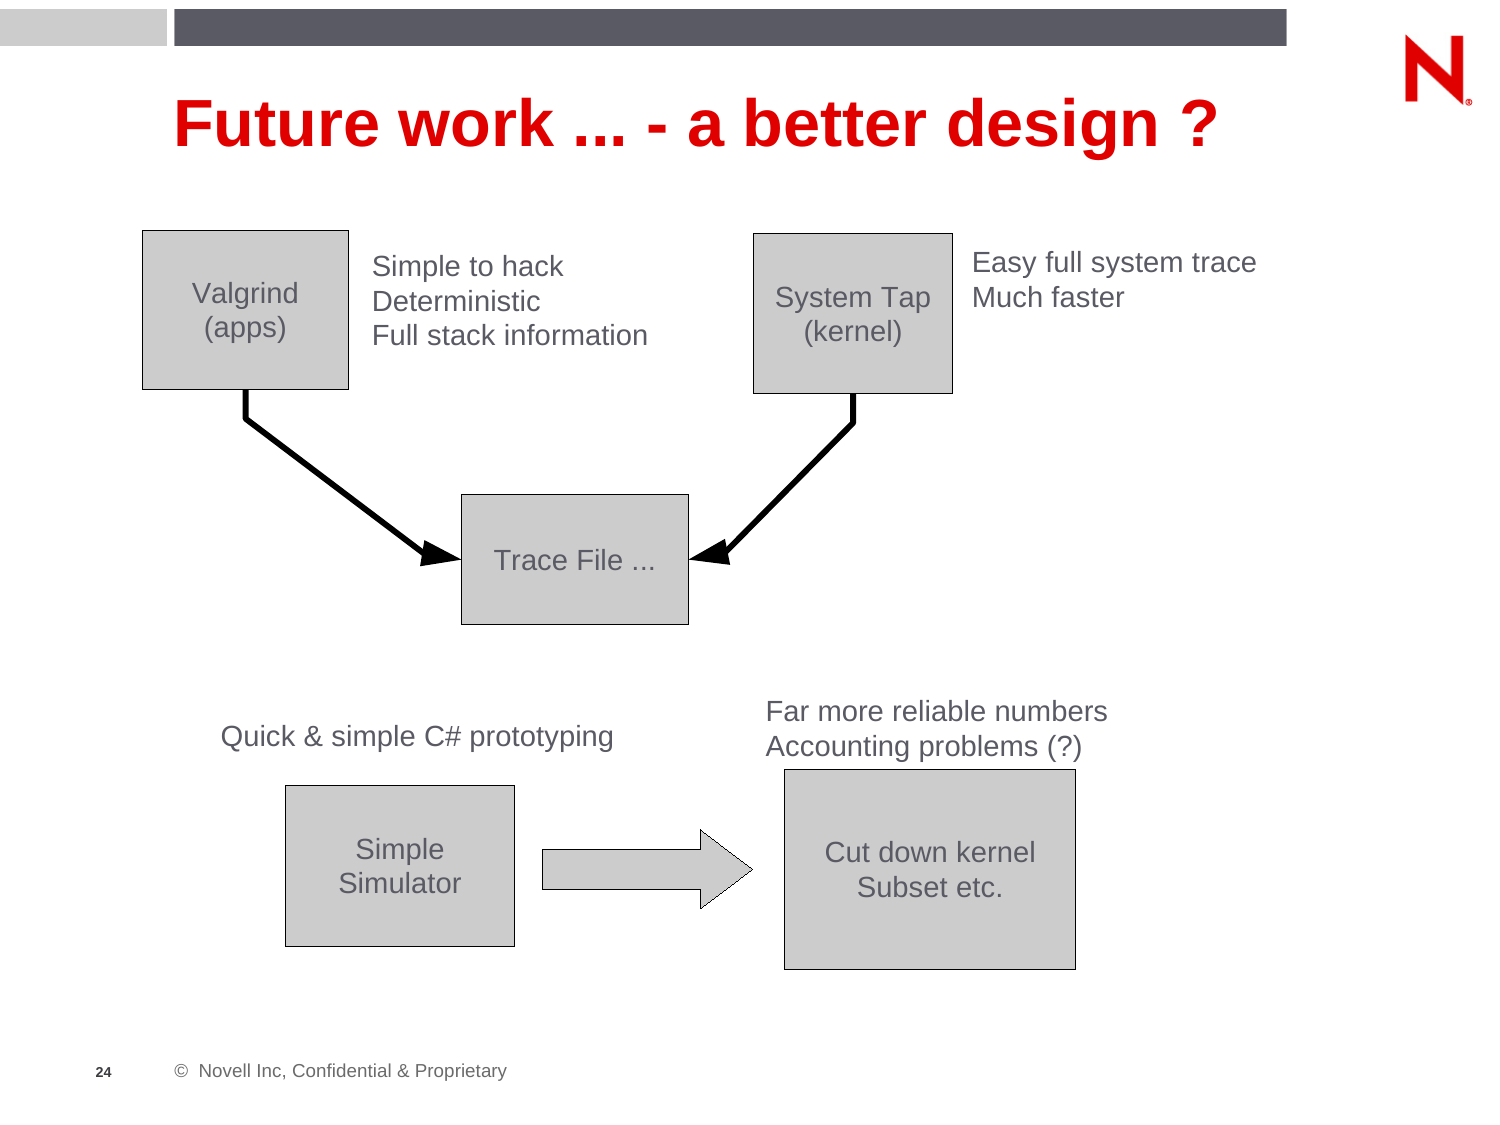

# Future work ... - a better design ?
Valgrind
(apps)
System Tap
(kernel)
Easy full system trace
Much faster
Simple to hack
Deterministic
Full stack information
Trace File ...
Far more reliable numbers
Accounting problems (?)
Quick & simple C# prototyping
Cut down kernel
Subset etc.
Simple
Simulator